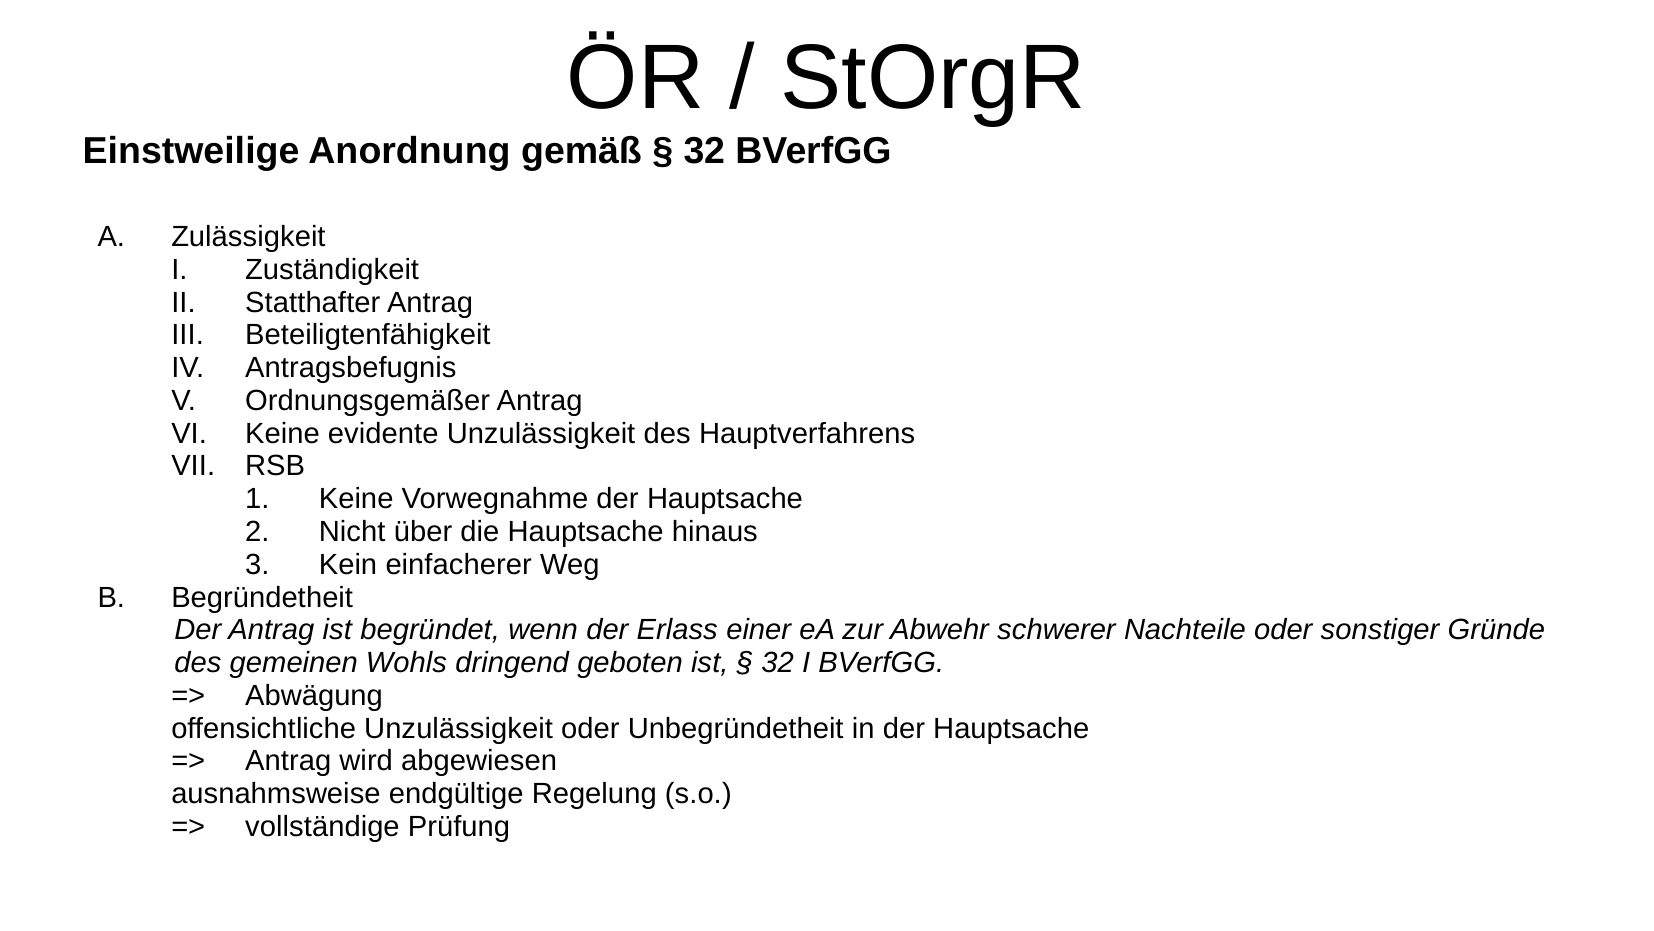

# ÖR / StOrgR
Einstweilige Anordnung gemäß § 32 BVerfGG
A. 	Zulässigkeit
	I. 	Zuständigkeit
	II. 	Statthafter Antrag
	III. 	Beteiligtenfähigkeit
	IV. 	Antragsbefugnis
	V. 	Ordnungsgemäßer Antrag
	VI. 	Keine evidente Unzulässigkeit des Hauptverfahrens
	VII. 	RSB
		1. 	Keine Vorwegnahme der Hauptsache
		2. 	Nicht über die Hauptsache hinaus
		3. 	Kein einfacherer Weg
B. 	Begründetheit
Der Antrag ist begründet, wenn der Erlass einer eA zur Abwehr schwerer Nachteile oder sonstiger Gründe des gemeinen Wohls dringend geboten ist, § 32 I BVerfGG.
	=>	Abwägung
	offensichtliche Unzulässigkeit oder Unbegründetheit in der Hauptsache
	=>	Antrag wird abgewiesen
	ausnahmsweise endgültige Regelung (s.o.)
	=>	vollständige Prüfung